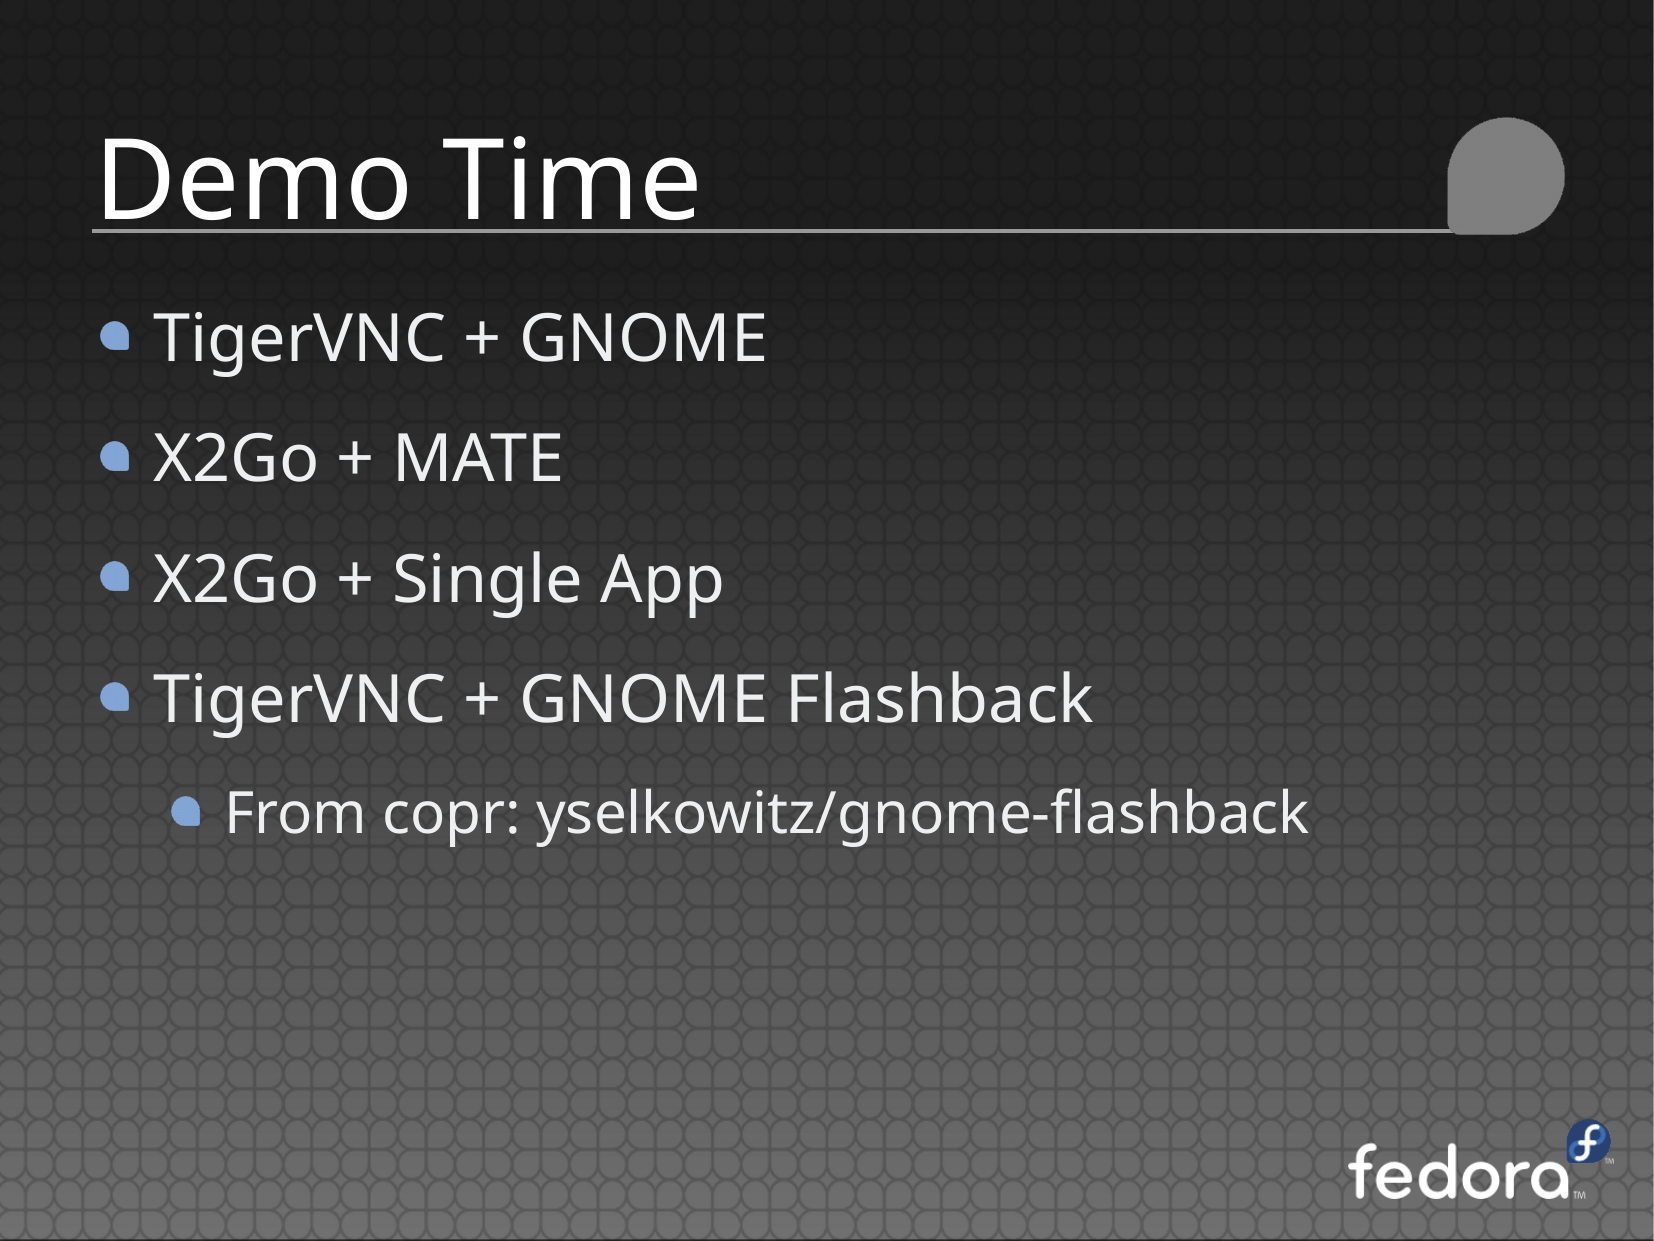

Demo Time
# TigerVNC + GNOME
X2Go + MATE
X2Go + Single App
TigerVNC + GNOME Flashback
From copr: yselkowitz/gnome-flashback